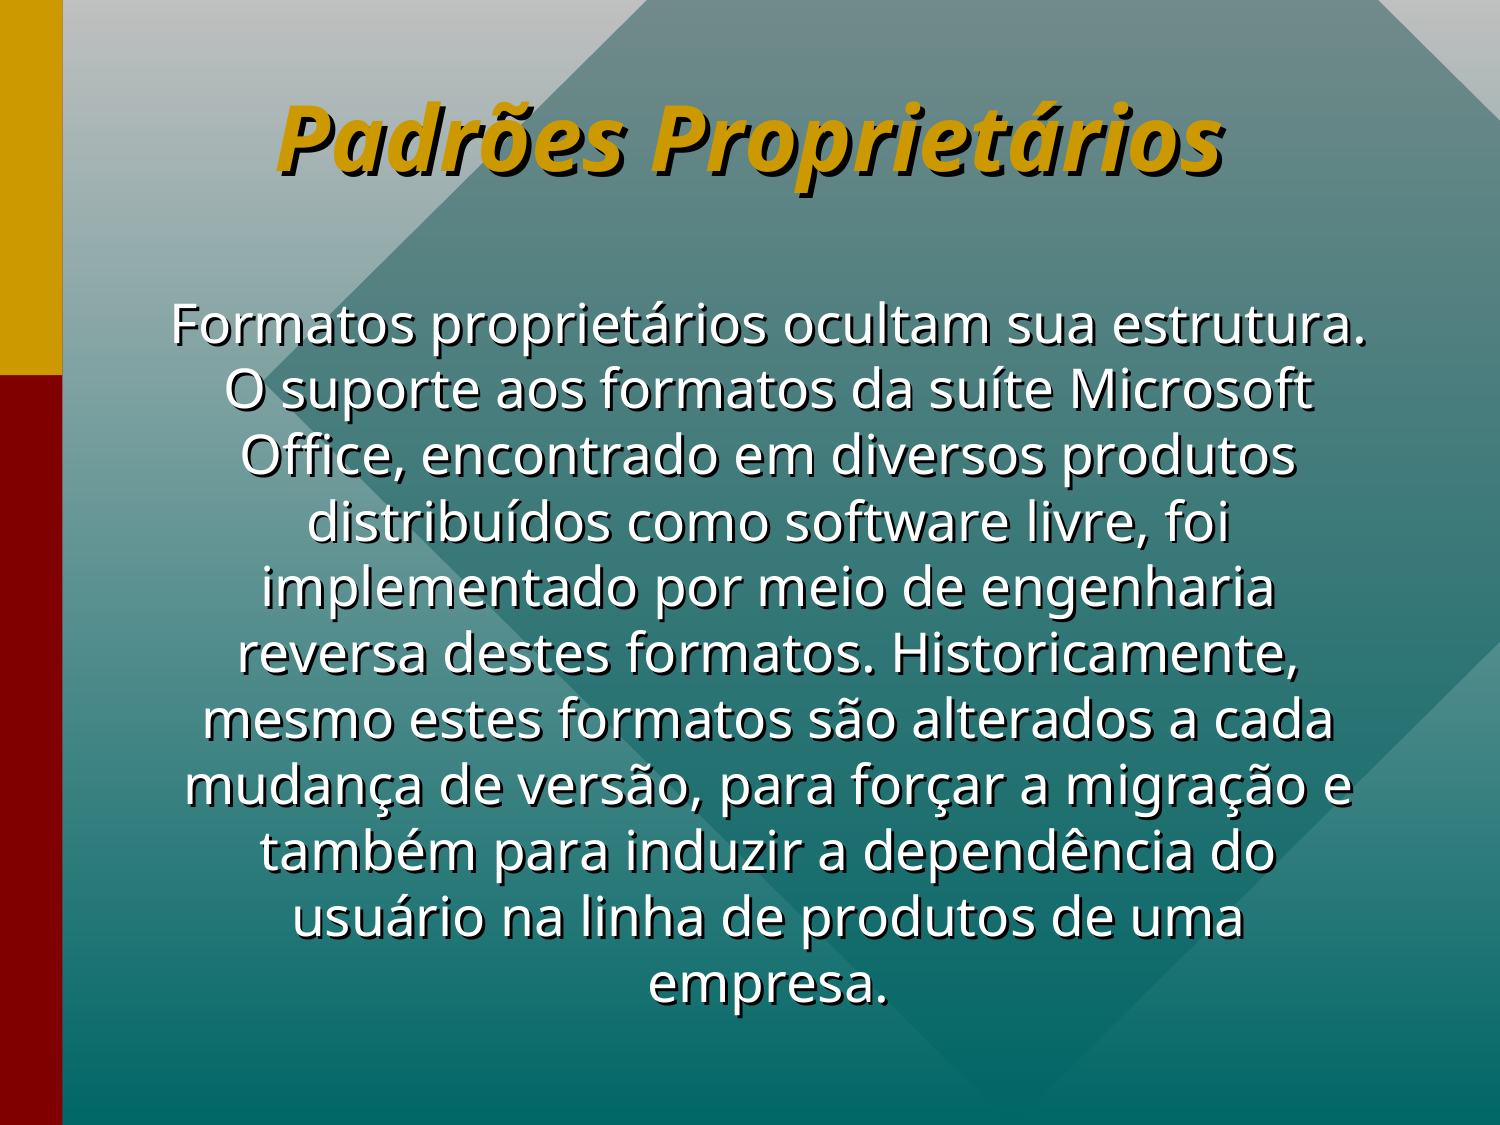

# Padrões Proprietários
Formatos proprietários ocultam sua estrutura. O suporte aos formatos da suíte Microsoft Office, encontrado em diversos produtos distribuídos como software livre, foi implementado por meio de engenharia reversa destes formatos. Historicamente, mesmo estes formatos são alterados a cada mudança de versão, para forçar a migração e também para induzir a dependência do usuário na linha de produtos de uma empresa.